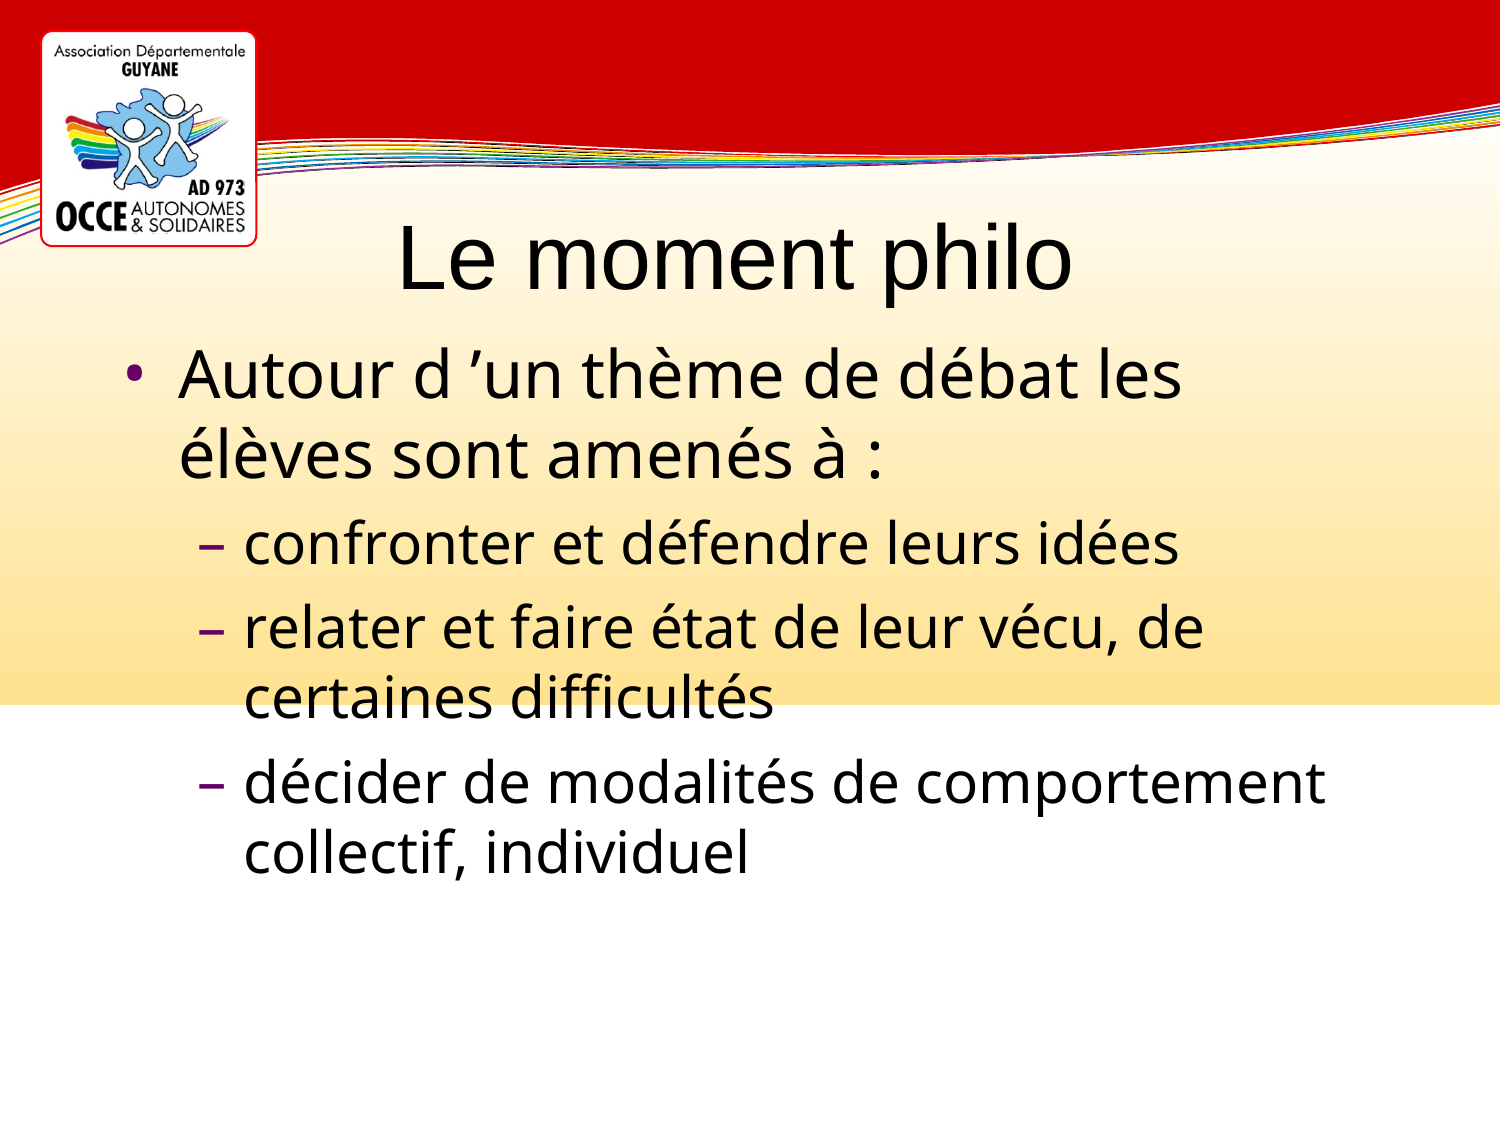

Le moment philo
# Autour d ’un thème de débat les élèves sont amenés à :
confronter et défendre leurs idées
relater et faire état de leur vécu, de certaines difficultés
décider de modalités de comportement collectif, individuel